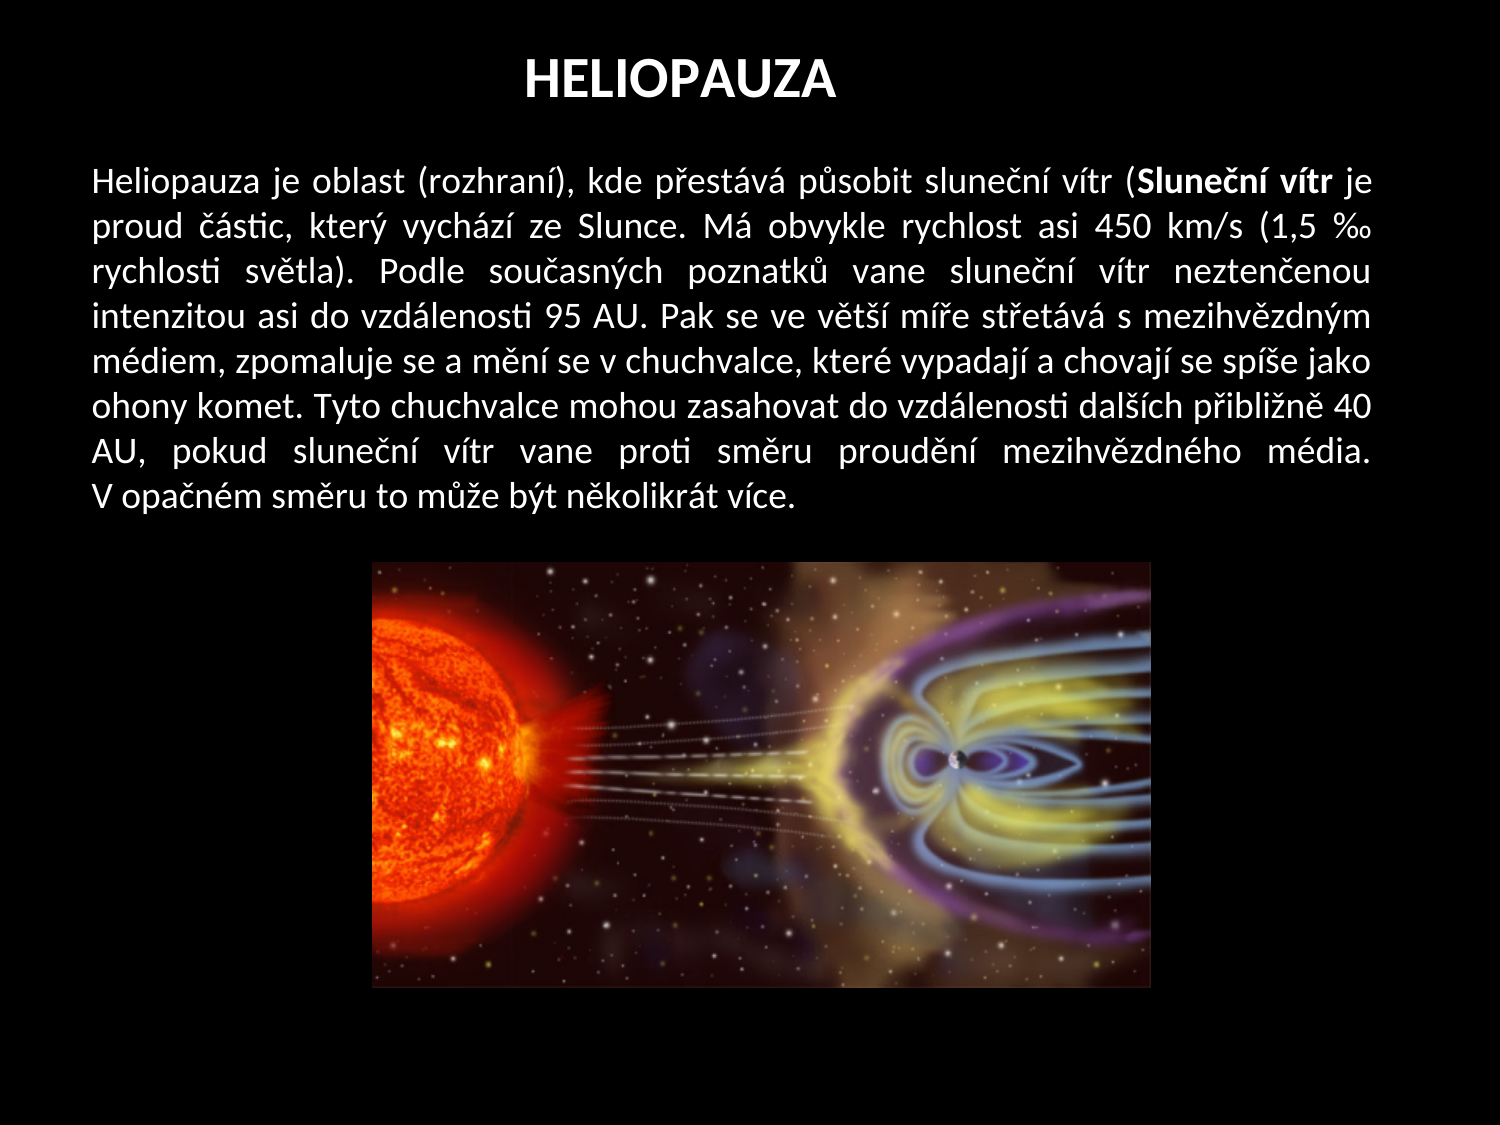

HELIOPAUZA
Heliopauza je oblast (rozhraní), kde přestává působit sluneční vítr (Sluneční vítr je proud částic, který vychází ze Slunce. Má obvykle rychlost asi 450 km/s (1,5 ‰ rychlosti světla). Podle současných poznatků vane sluneční vítr neztenčenou intenzitou asi do vzdálenosti 95 AU. Pak se ve větší míře střetává s mezihvězdným médiem, zpomaluje se a mění se v chuchvalce, které vypadají a chovají se spíše jako ohony komet. Tyto chuchvalce mohou zasahovat do vzdálenosti dalších přibližně 40 AU, pokud sluneční vítr vane proti směru proudění mezihvězdného média.
V opačném směru to může být několikrát více.